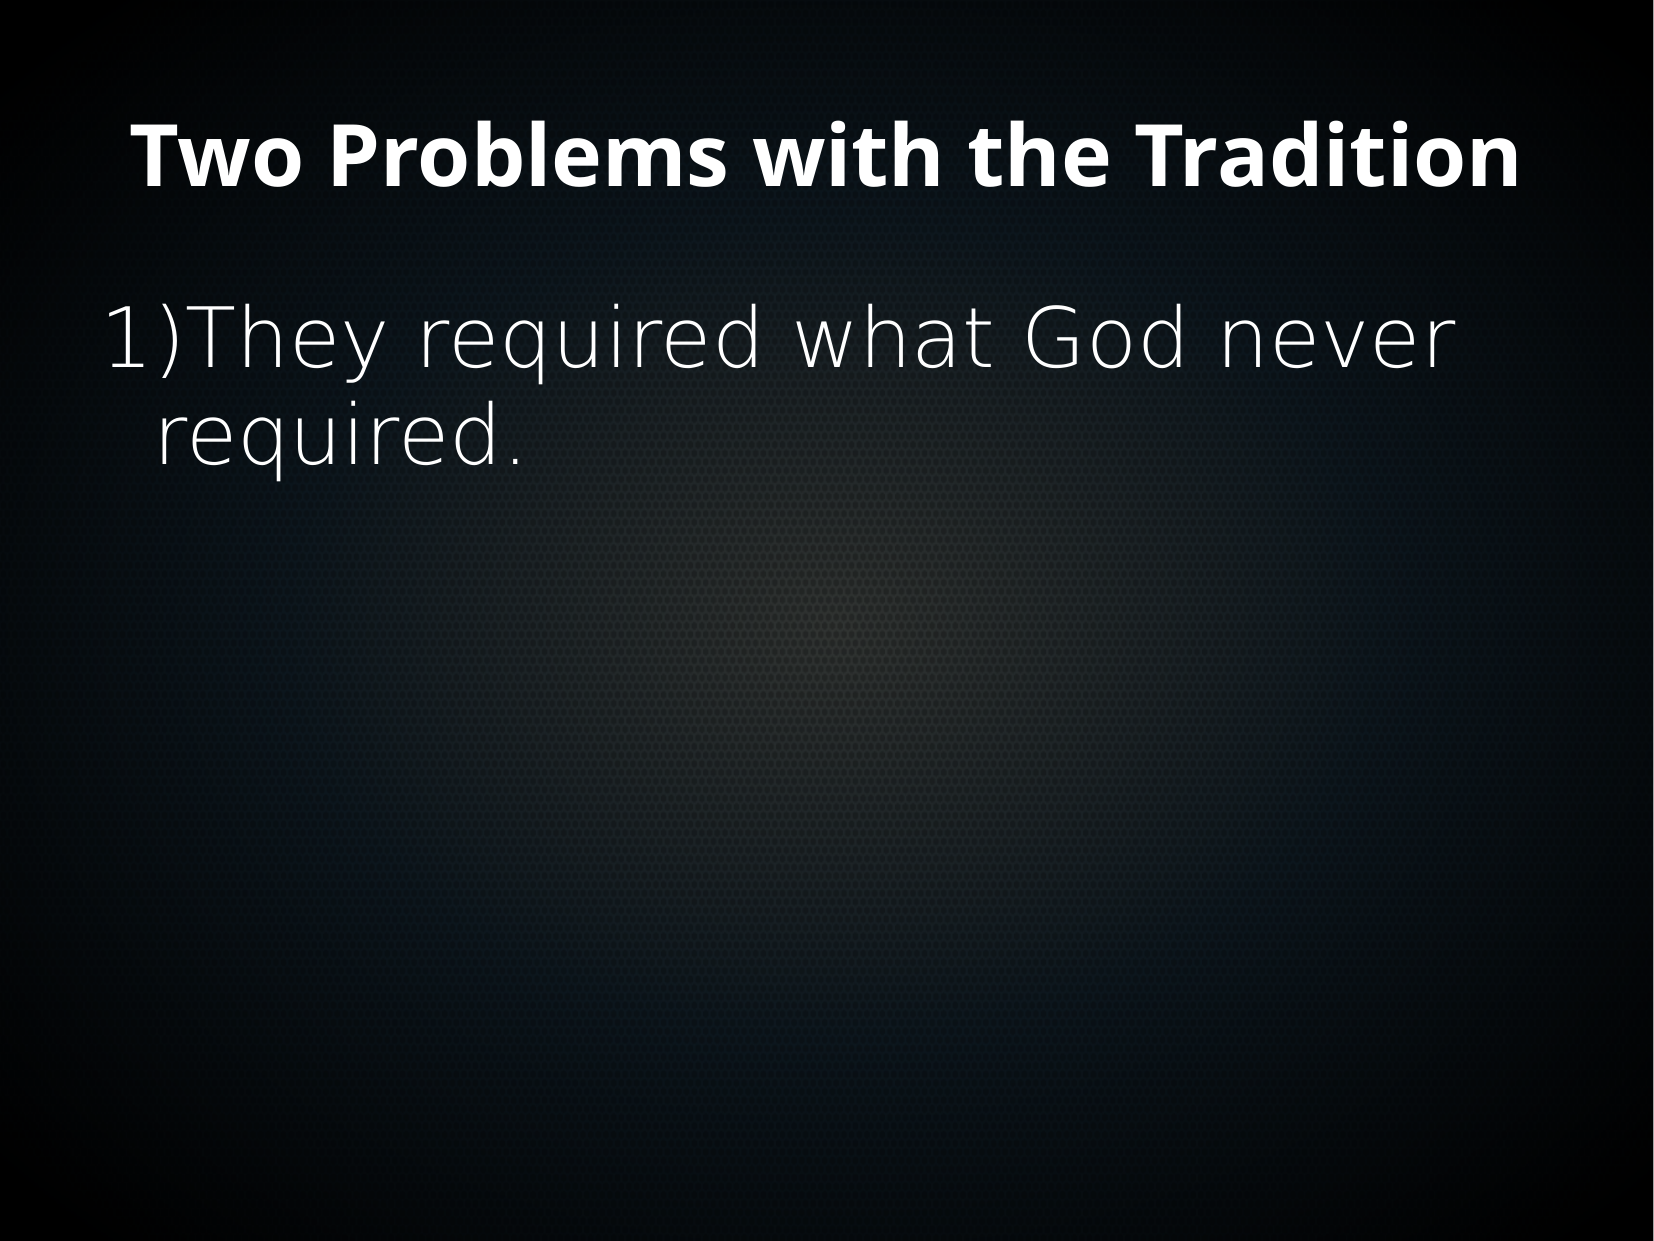

# Two Problems with the Tradition
They required what God never required.